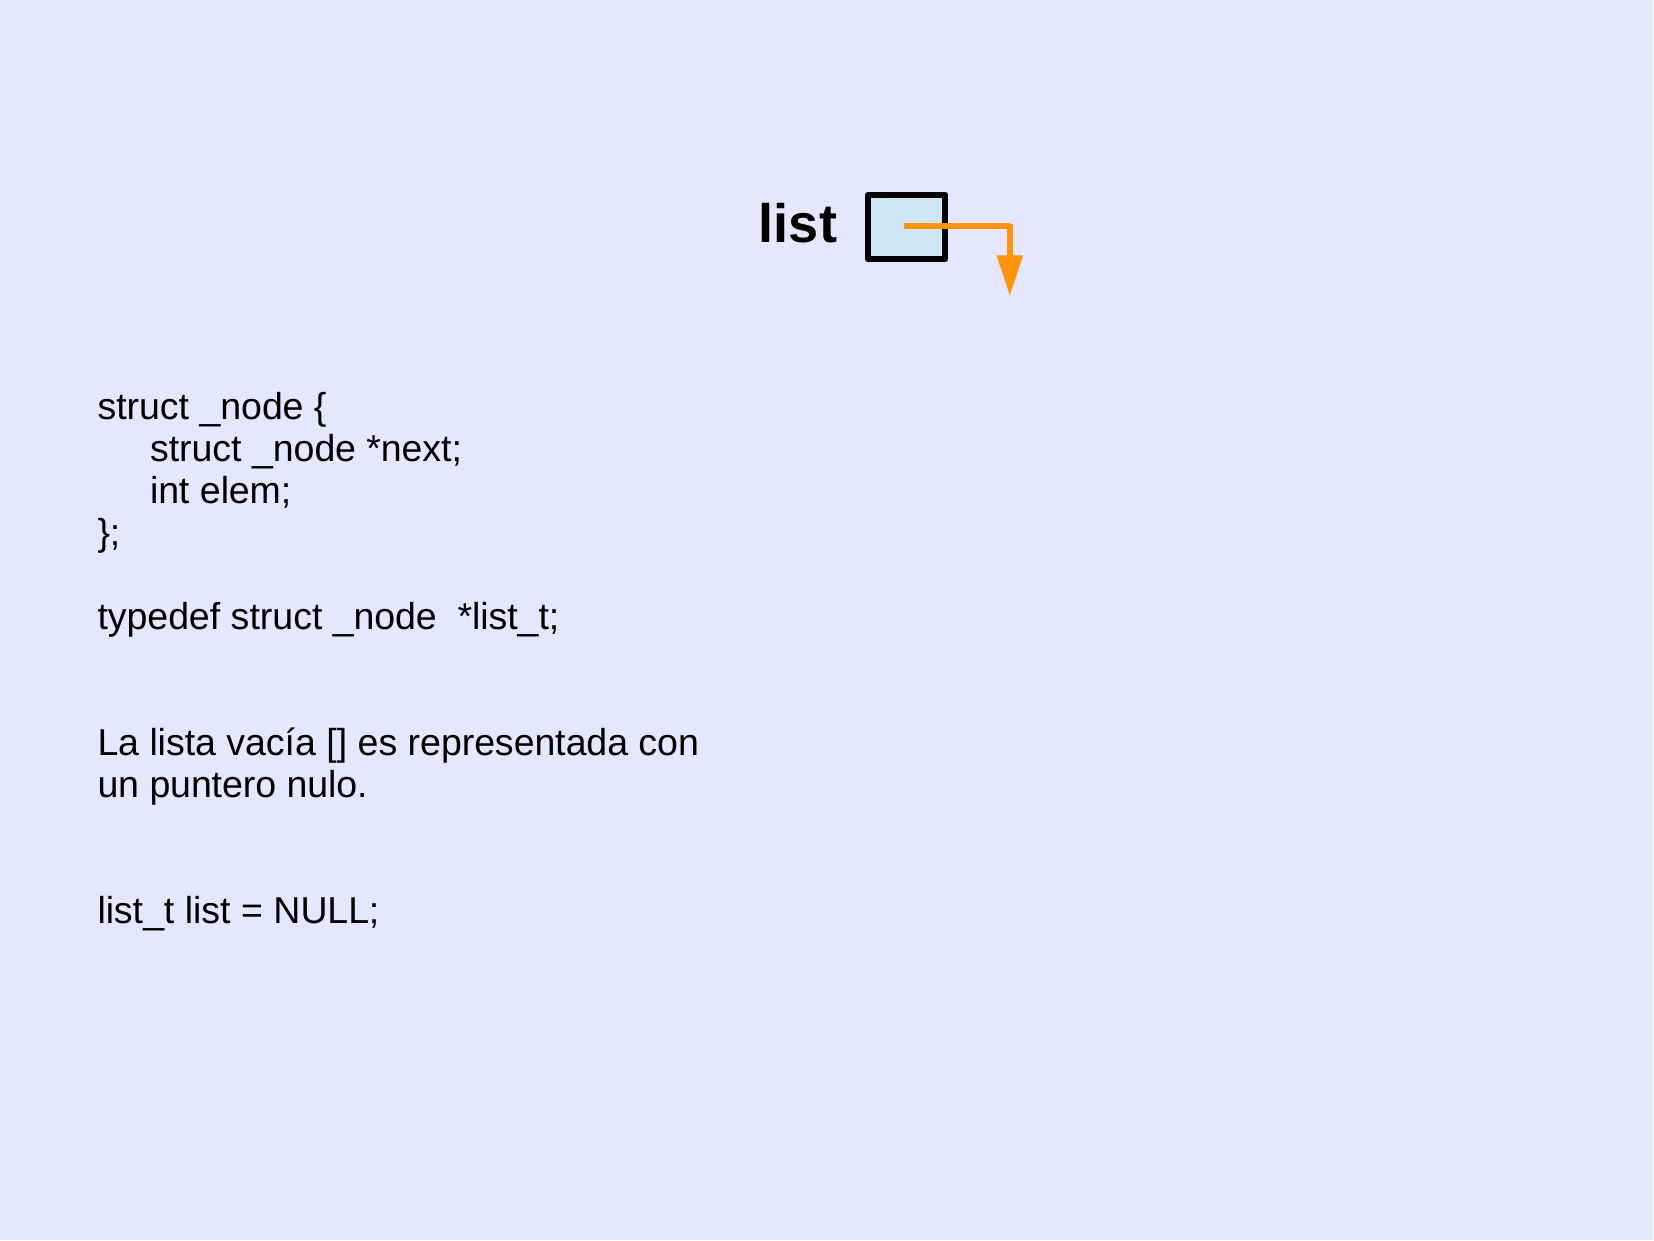

list
struct _node {
 struct _node *next;
 int elem;
};
typedef struct _node *list_t;
La lista vacía [] es representada con un puntero nulo.
list_t list = NULL;